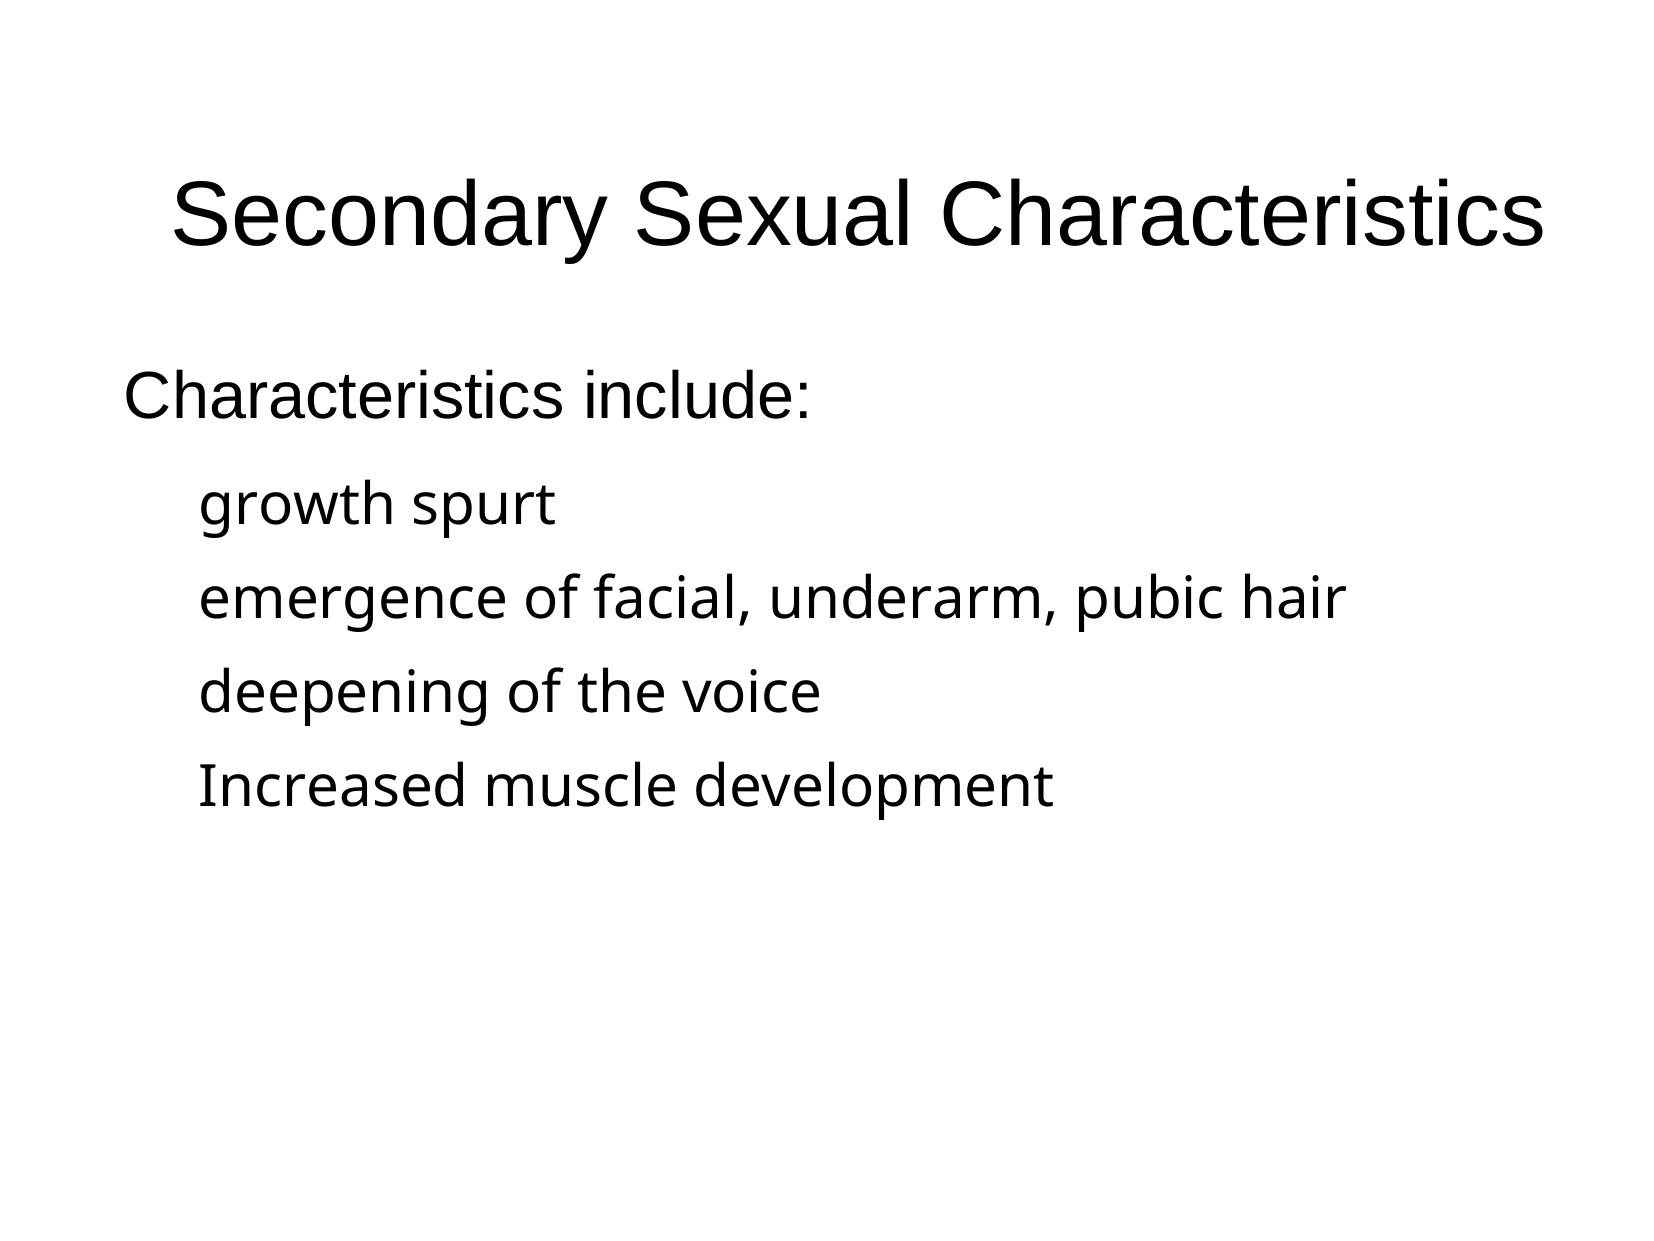

Secondary Sexual Characteristics
# Characteristics include:
growth spurt
emergence of facial, underarm, pubic hair
deepening of the voice
Increased muscle development